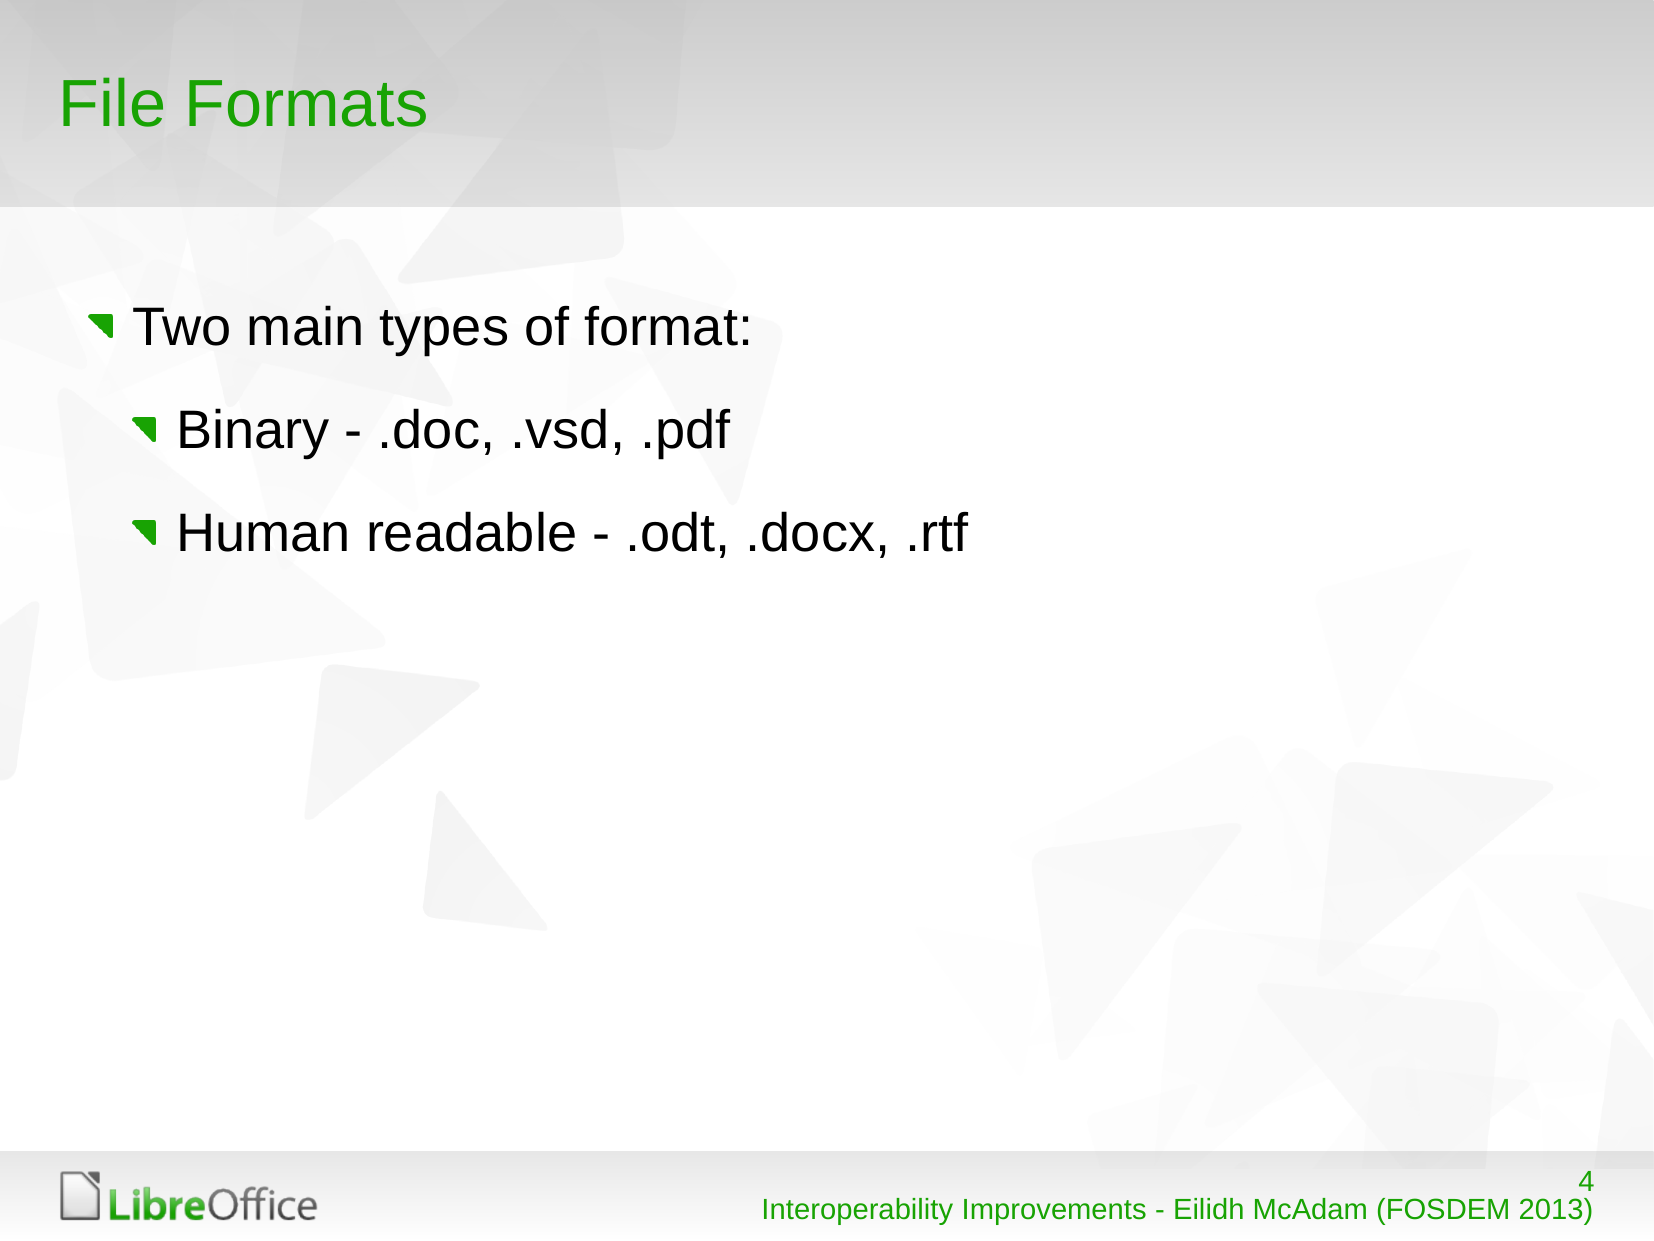

# File Formats
Two main types of format:
Binary - .doc, .vsd, .pdf
Human readable - .odt, .docx, .rtf
4
Interoperability Improvements - Eilidh McAdam (FOSDEM 2013)